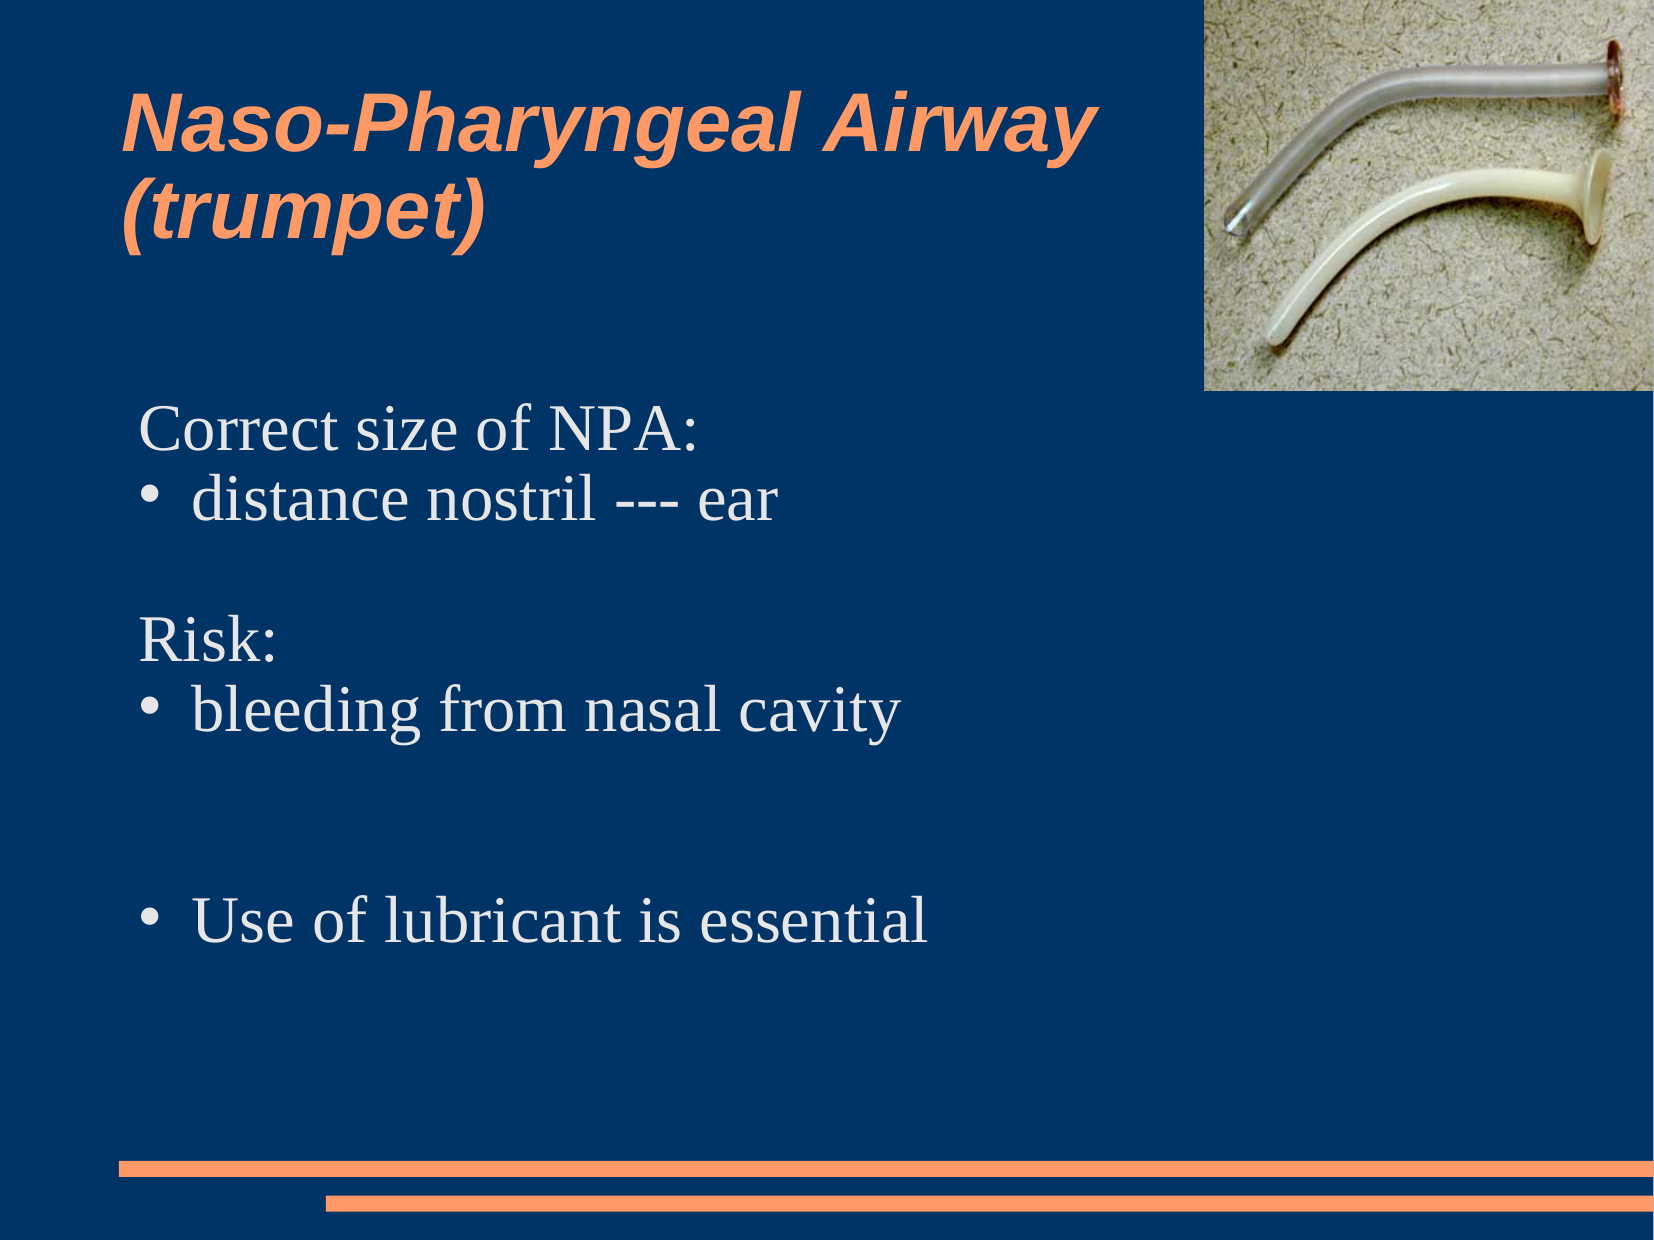

# Naso-Pharyngeal Airway (trumpet)
Correct size of NPA:
distance nostril --- ear
Risk:
bleeding from nasal cavity
Use of lubricant is essential